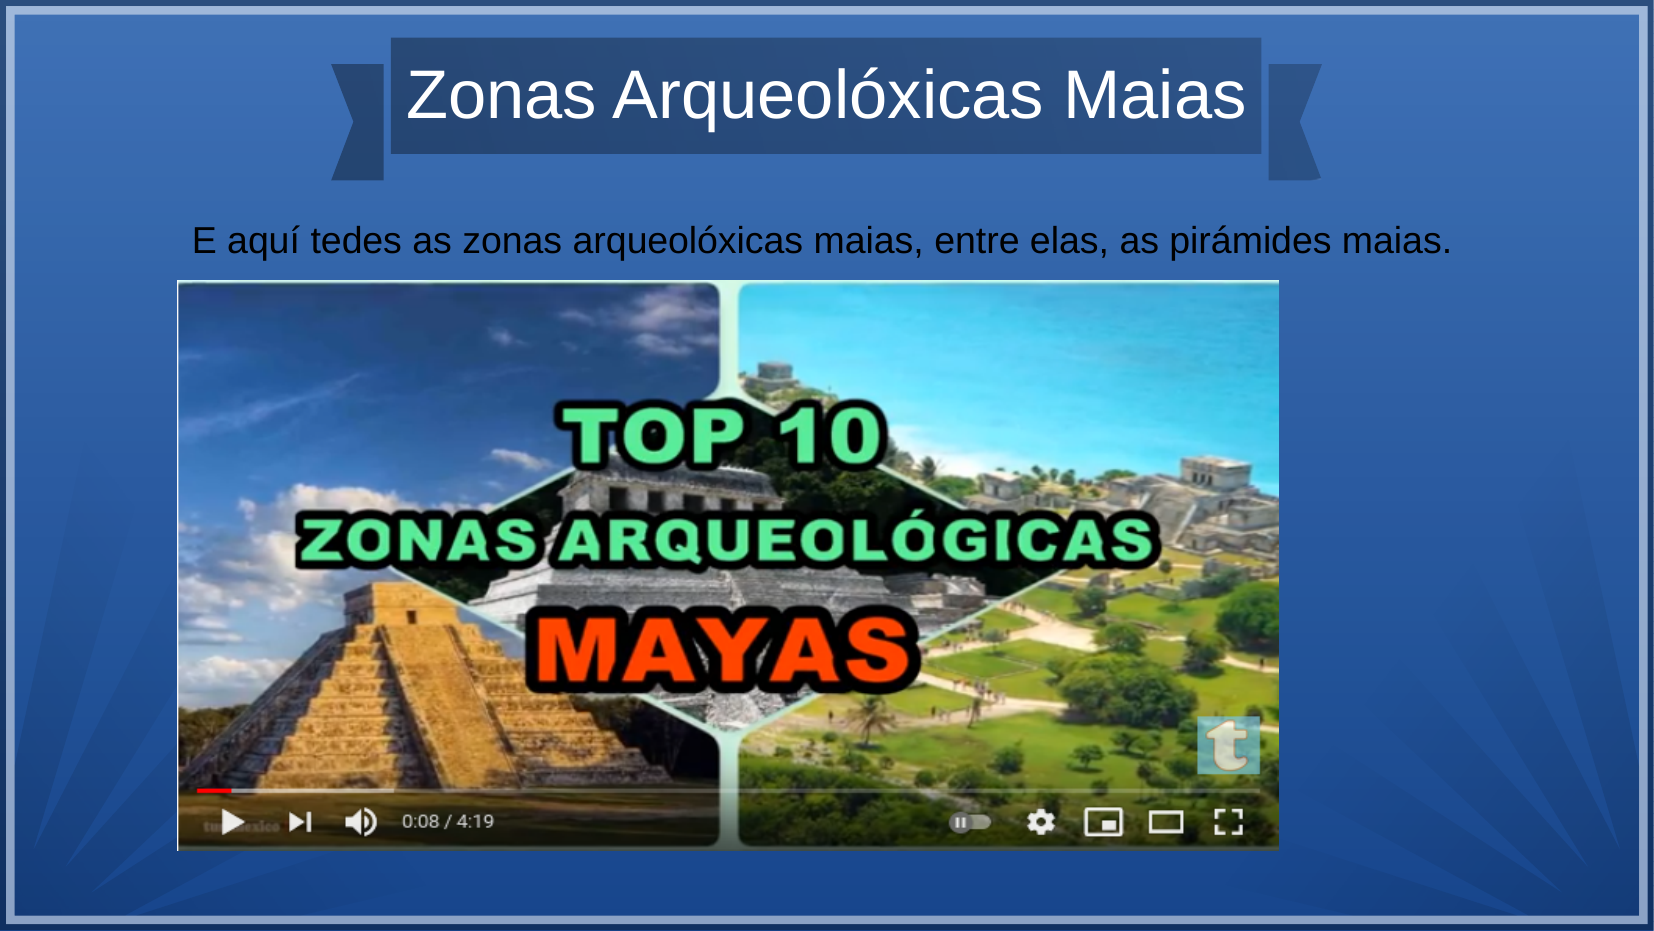

# Zonas Arqueolóxicas Maias
E aquí tedes as zonas arqueolóxicas maias, entre elas, as pirámides maias.